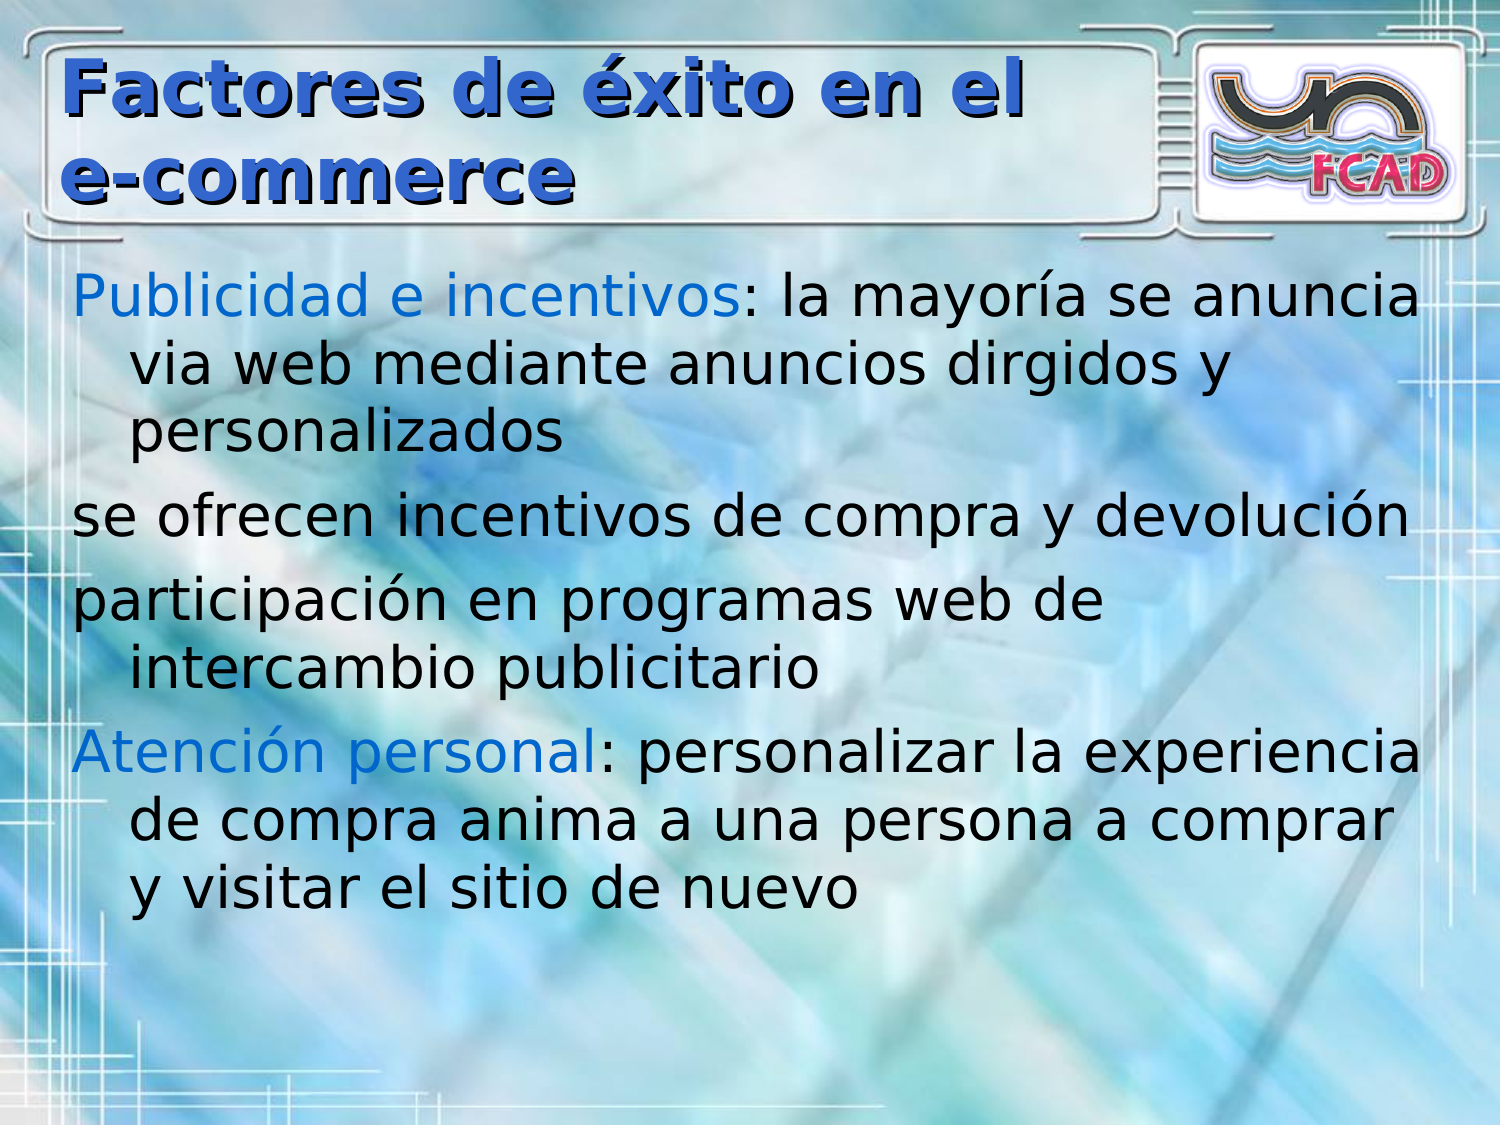

# Factores de éxito en el e-commerce
Publicidad e incentivos: la mayoría se anuncia via web mediante anuncios dirgidos y personalizados
se ofrecen incentivos de compra y devolución
participación en programas web de intercambio publicitario
Atención personal: personalizar la experiencia de compra anima a una persona a comprar y visitar el sitio de nuevo